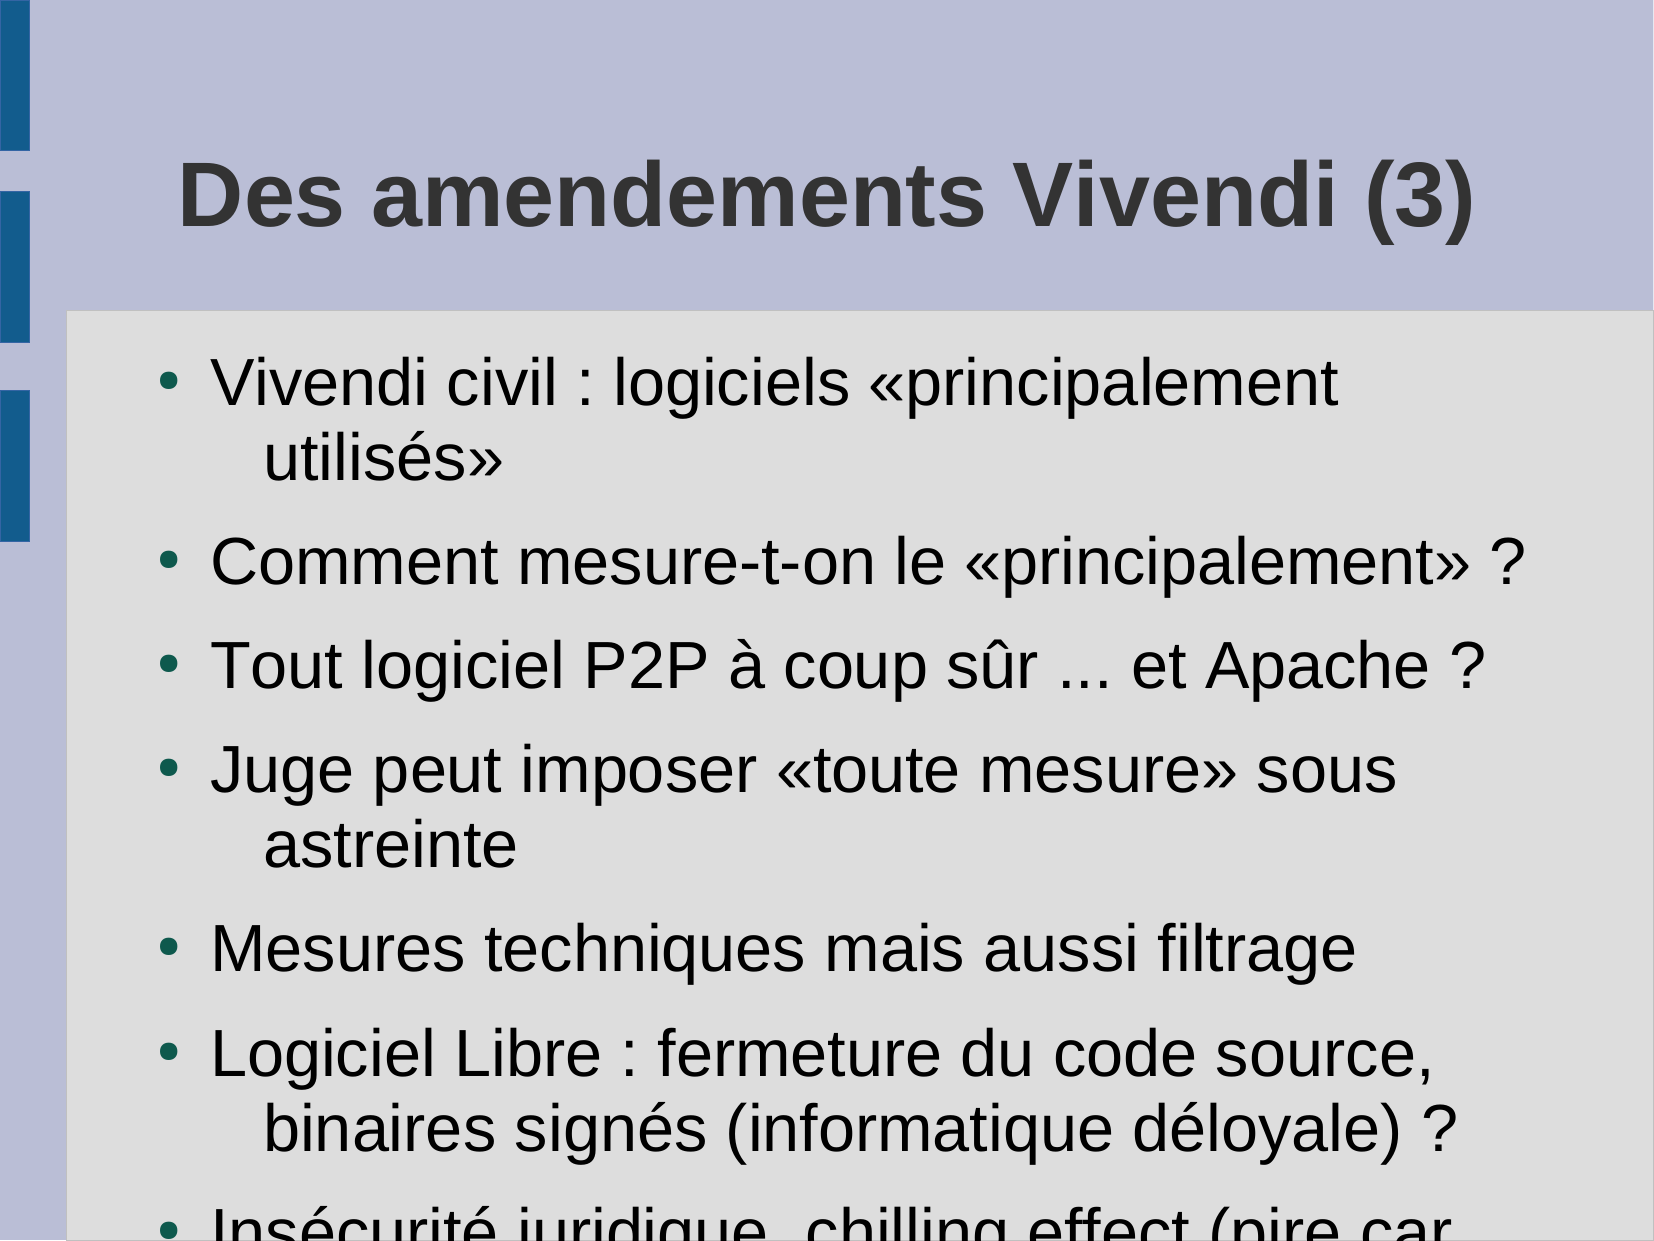

# Des amendements Vivendi (3)
Vivendi civil : logiciels «principalement utilisés»
Comment mesure-t-on le «principalement» ?
Tout logiciel P2P à coup sûr ... et Apache ?
Juge peut imposer «toute mesure» sous astreinte
Mesures techniques mais aussi filtrage
Logiciel Libre : fermeture du code source, binaires signés (informatique déloyale) ?
Insécurité juridique, chilling effect (pire car non pénal)